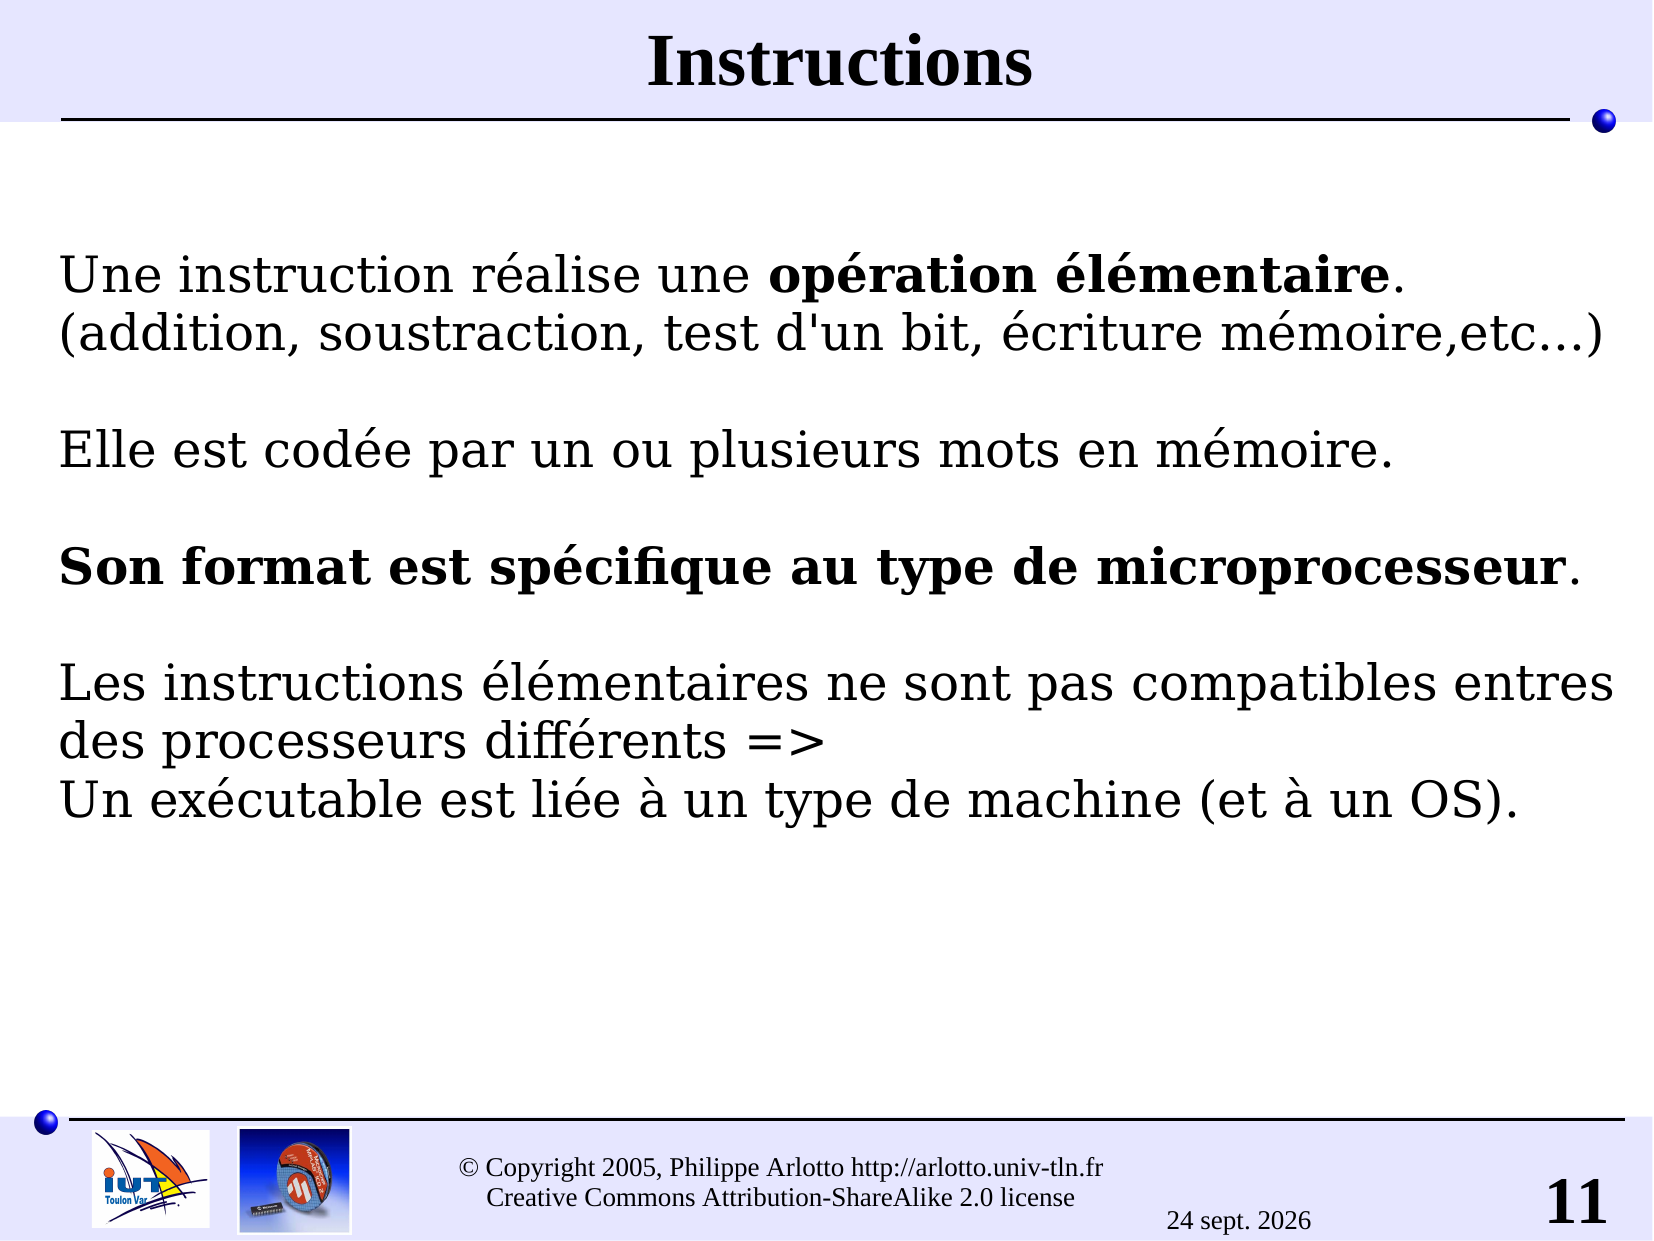

# Instructions
Une instruction réalise une opération élémentaire.
(addition, soustraction, test d'un bit, écriture mémoire,etc...)
Elle est codée par un ou plusieurs mots en mémoire.
Son format est spécifique au type de microprocesseur.
Les instructions élémentaires ne sont pas compatibles entres
des processeurs différents =>
Un exécutable est liée à un type de machine (et à un OS).